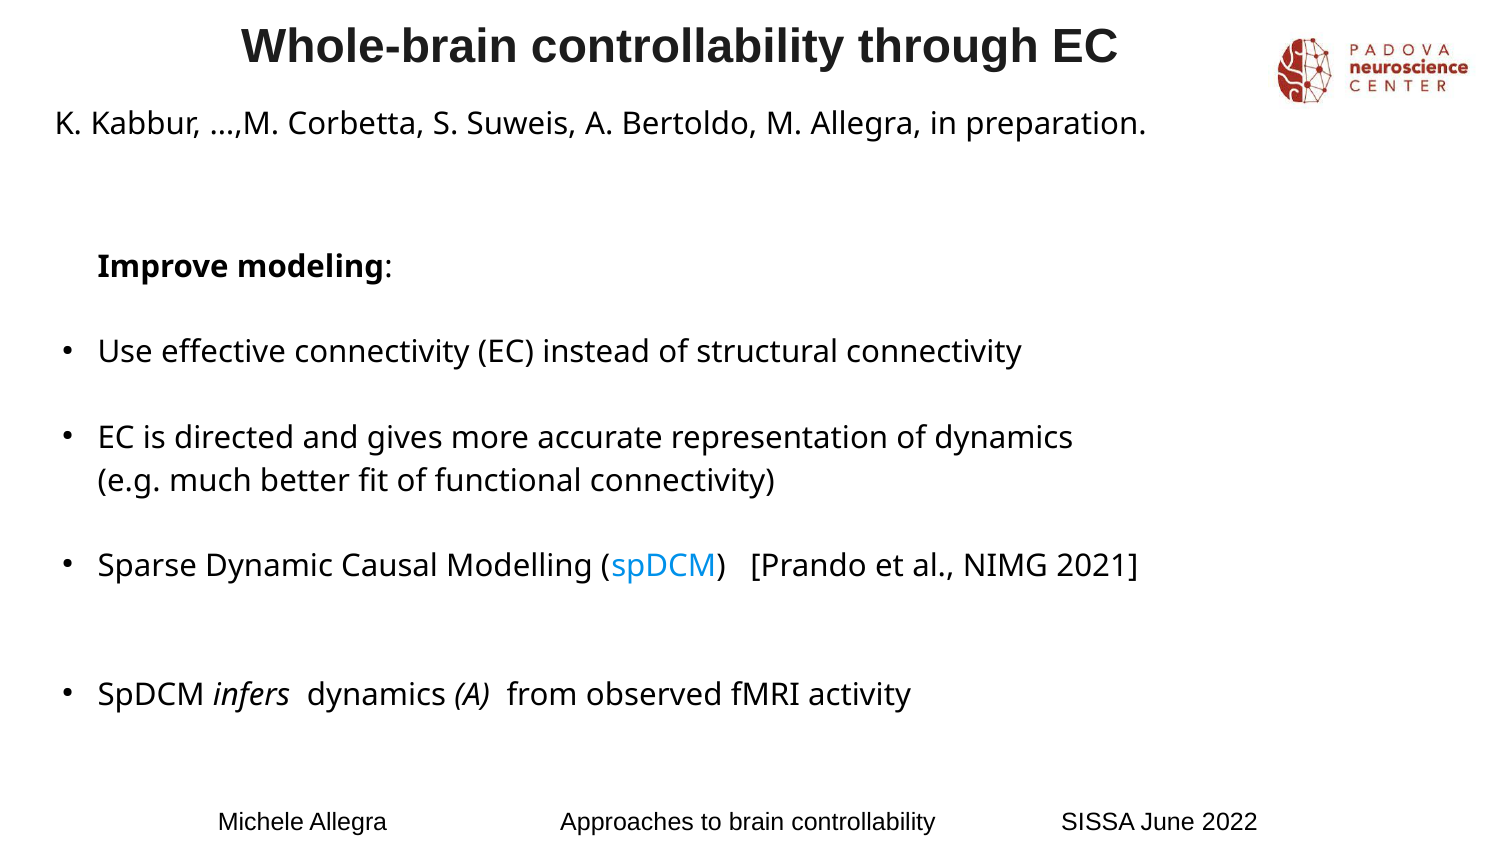

Whole-brain controllability through EC
K. Kabbur, …,M. Corbetta, S. Suweis, A. Bertoldo, M. Allegra, in preparation.
Improve modeling:
Use effective connectivity (EC) instead of structural connectivity
EC is directed and gives more accurate representation of dynamics
(e.g. much better fit of functional connectivity)
Sparse Dynamic Causal Modelling (spDCM) [Prando et al., NIMG 2021]
SpDCM infers dynamics (A) from observed fMRI activity
Michele Allegra Approaches to brain controllability SISSA June 2022